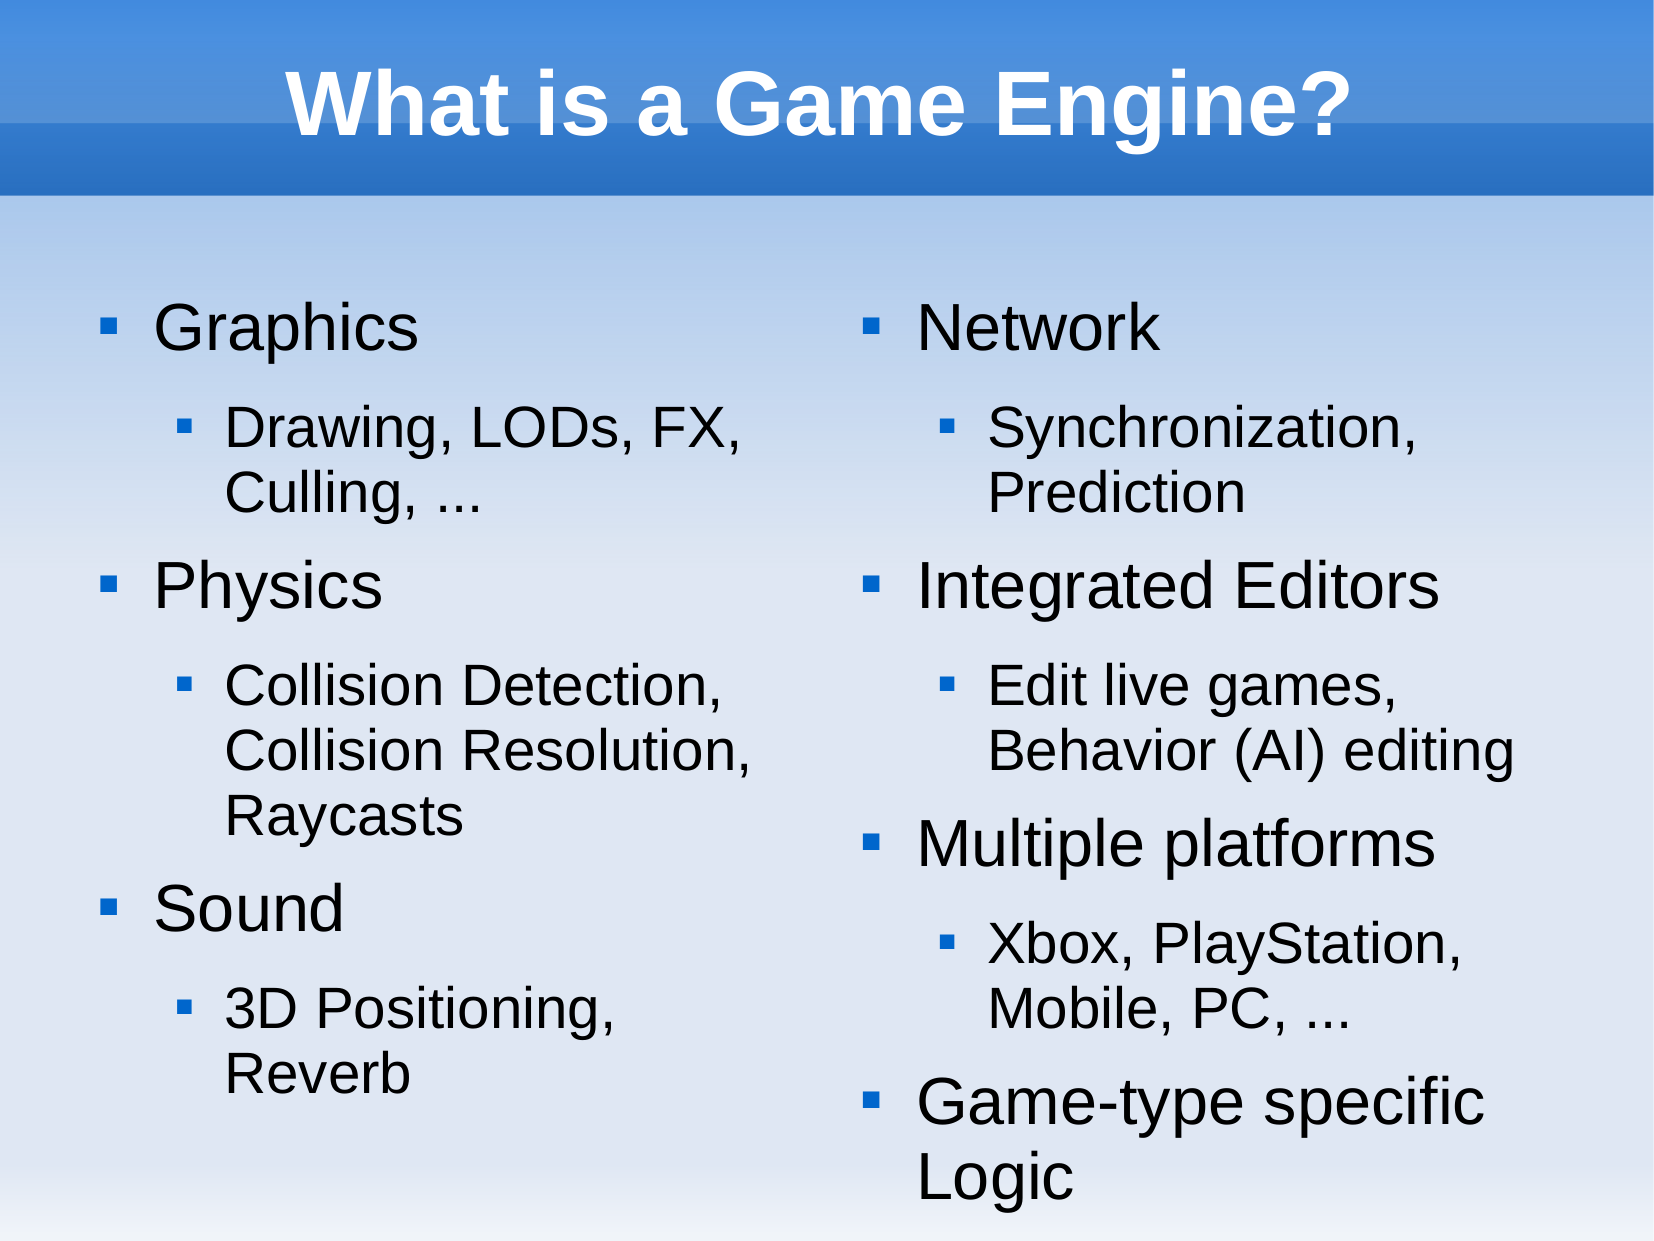

# What is a Game Engine?
Graphics
Drawing, LODs, FX, Culling, ...
Physics
Collision Detection, Collision Resolution, Raycasts
Sound
3D Positioning, Reverb
Network
Synchronization, Prediction
Integrated Editors
Edit live games, Behavior (AI) editing
Multiple platforms
Xbox, PlayStation, Mobile, PC, ...
Game-type specific Logic